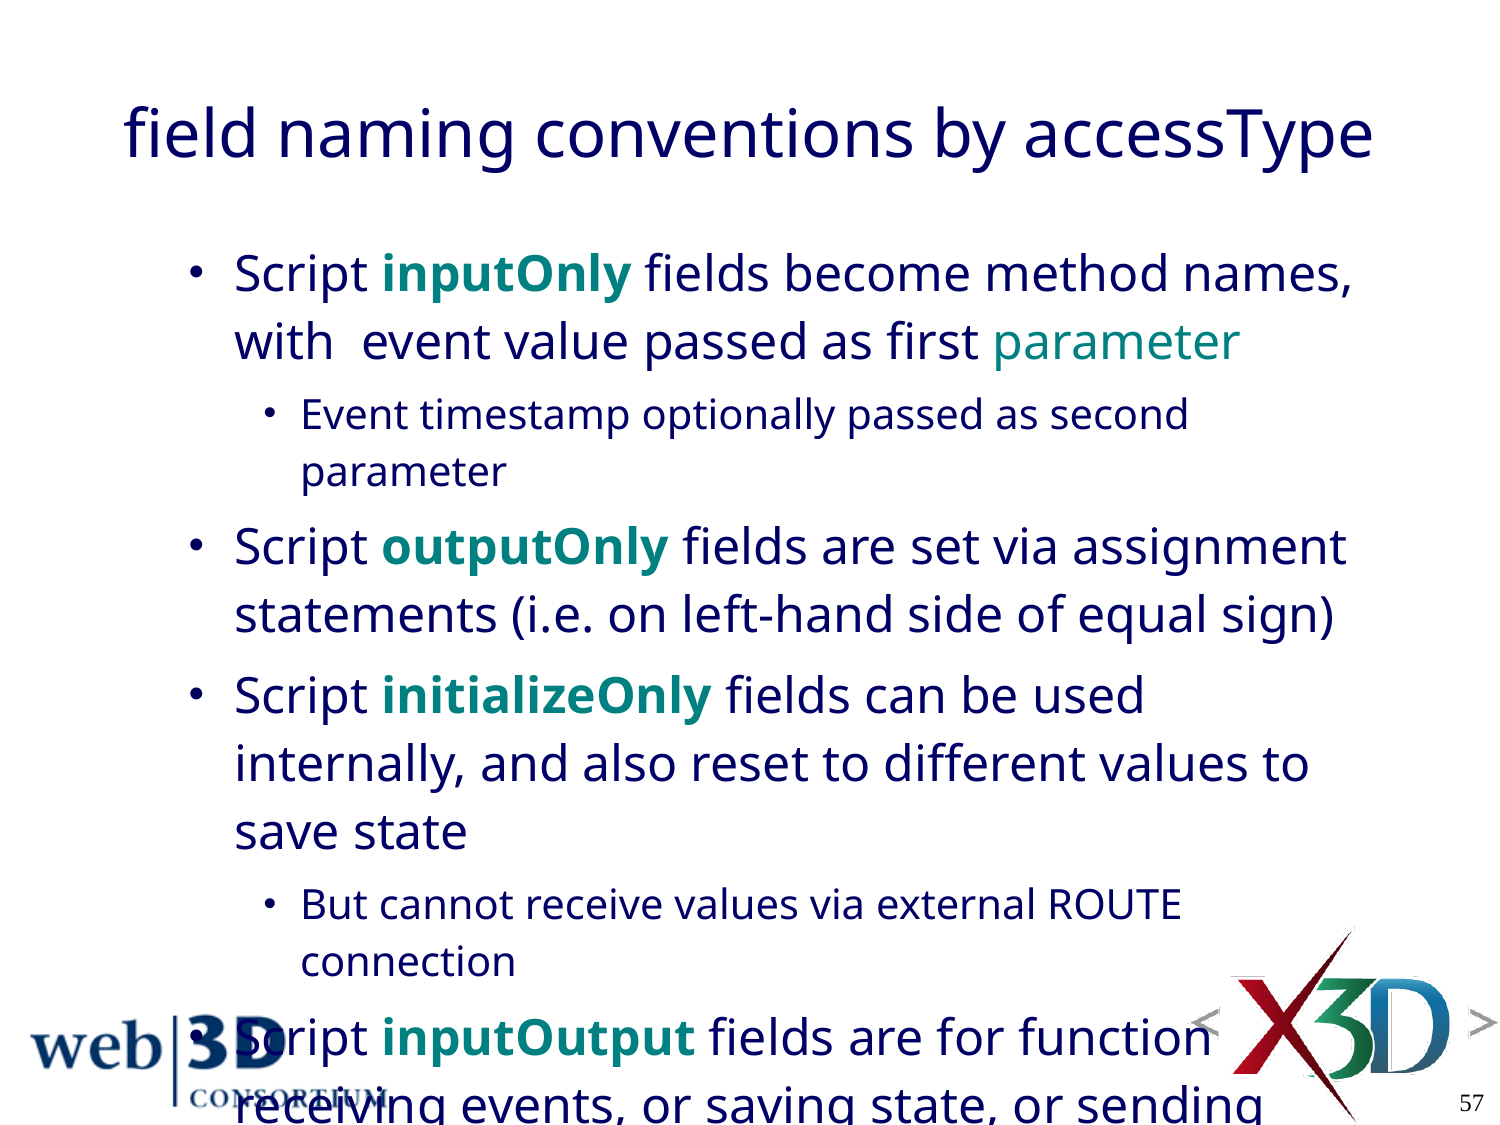

# field naming conventions by accessType
Script inputOnly fields become method names, with event value passed as first parameter
Event timestamp optionally passed as second parameter
Script outputOnly fields are set via assignment statements (i.e. on left-hand side of equal sign)
Script initializeOnly fields can be used internally, and also reset to different values to save state
But cannot receive values via external ROUTE connection
Script inputOutput fields are for function receiving events, or saving state, or sending output values
But naming can be confusing, and so inputOutput fields are usually best avoided (TODO add link once open)